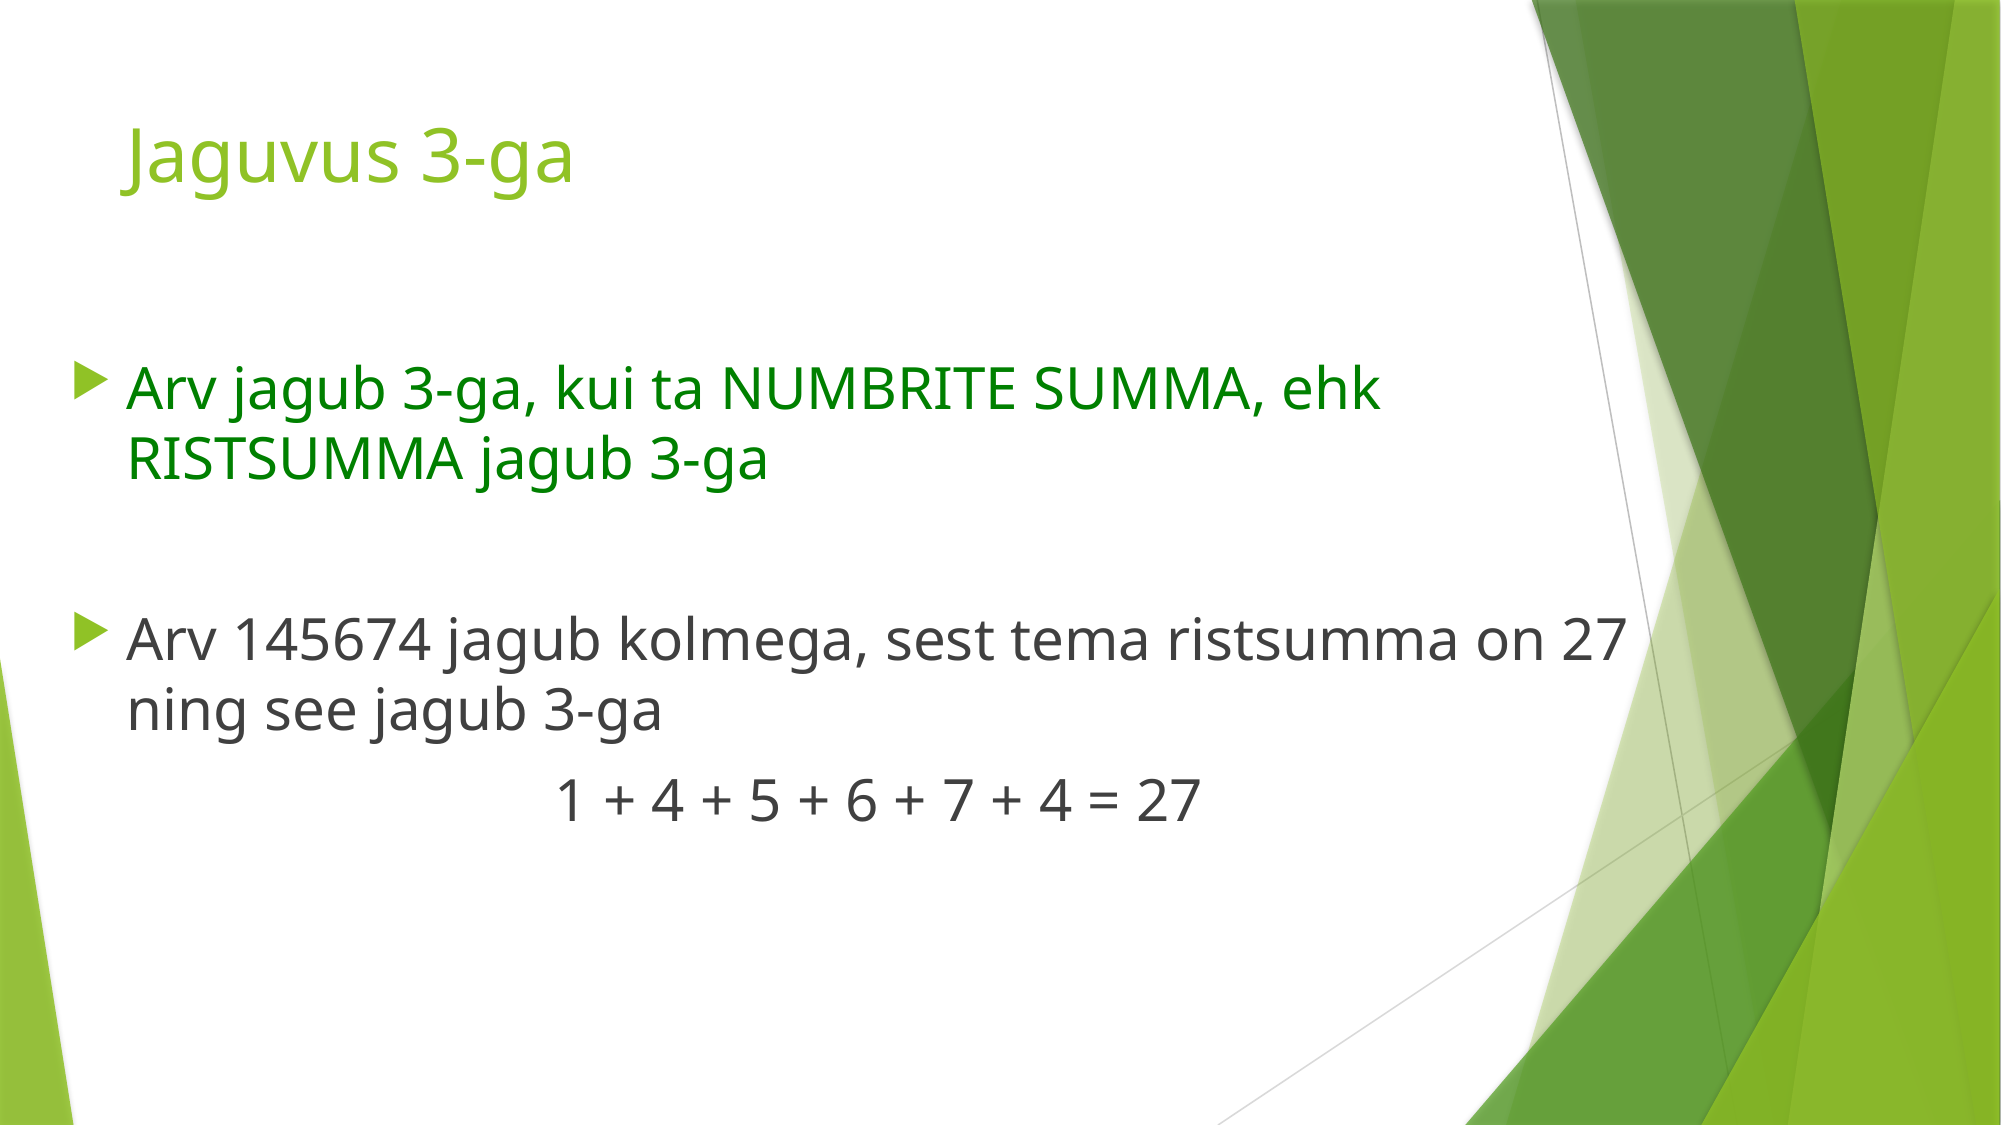

# Jaguvus 3-ga
Arv jagub 3-ga, kui ta NUMBRITE SUMMA, ehk RISTSUMMA jagub 3-ga
Arv 145674 jagub kolmega, sest tema ristsumma on 27 ning see jagub 3-ga
1 + 4 + 5 + 6 + 7 + 4 = 27